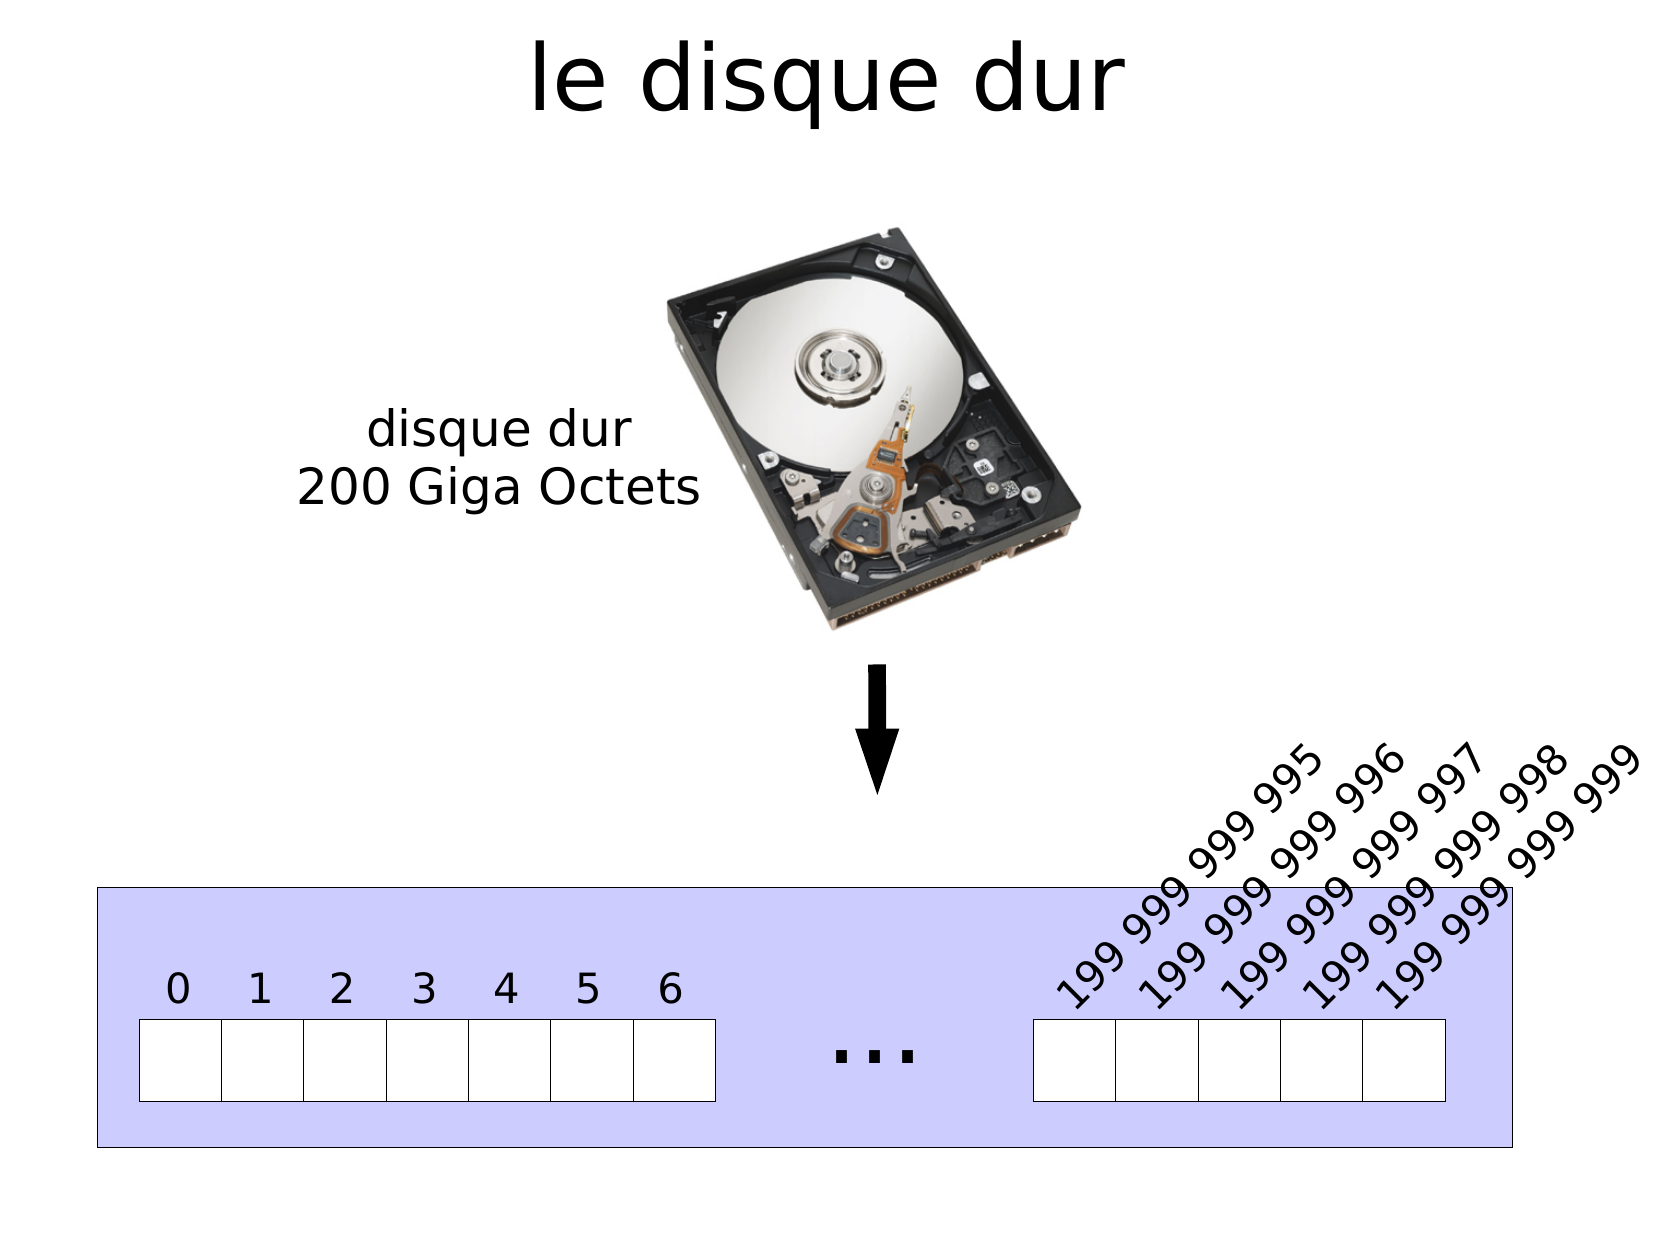

# le disque dur
disque dur
200 Giga Octets
199 999 999 996
199 999 999 997
199 999 999 995
199 999 999 998
199 999 999 999
0
1
2
3
4
5
6
...